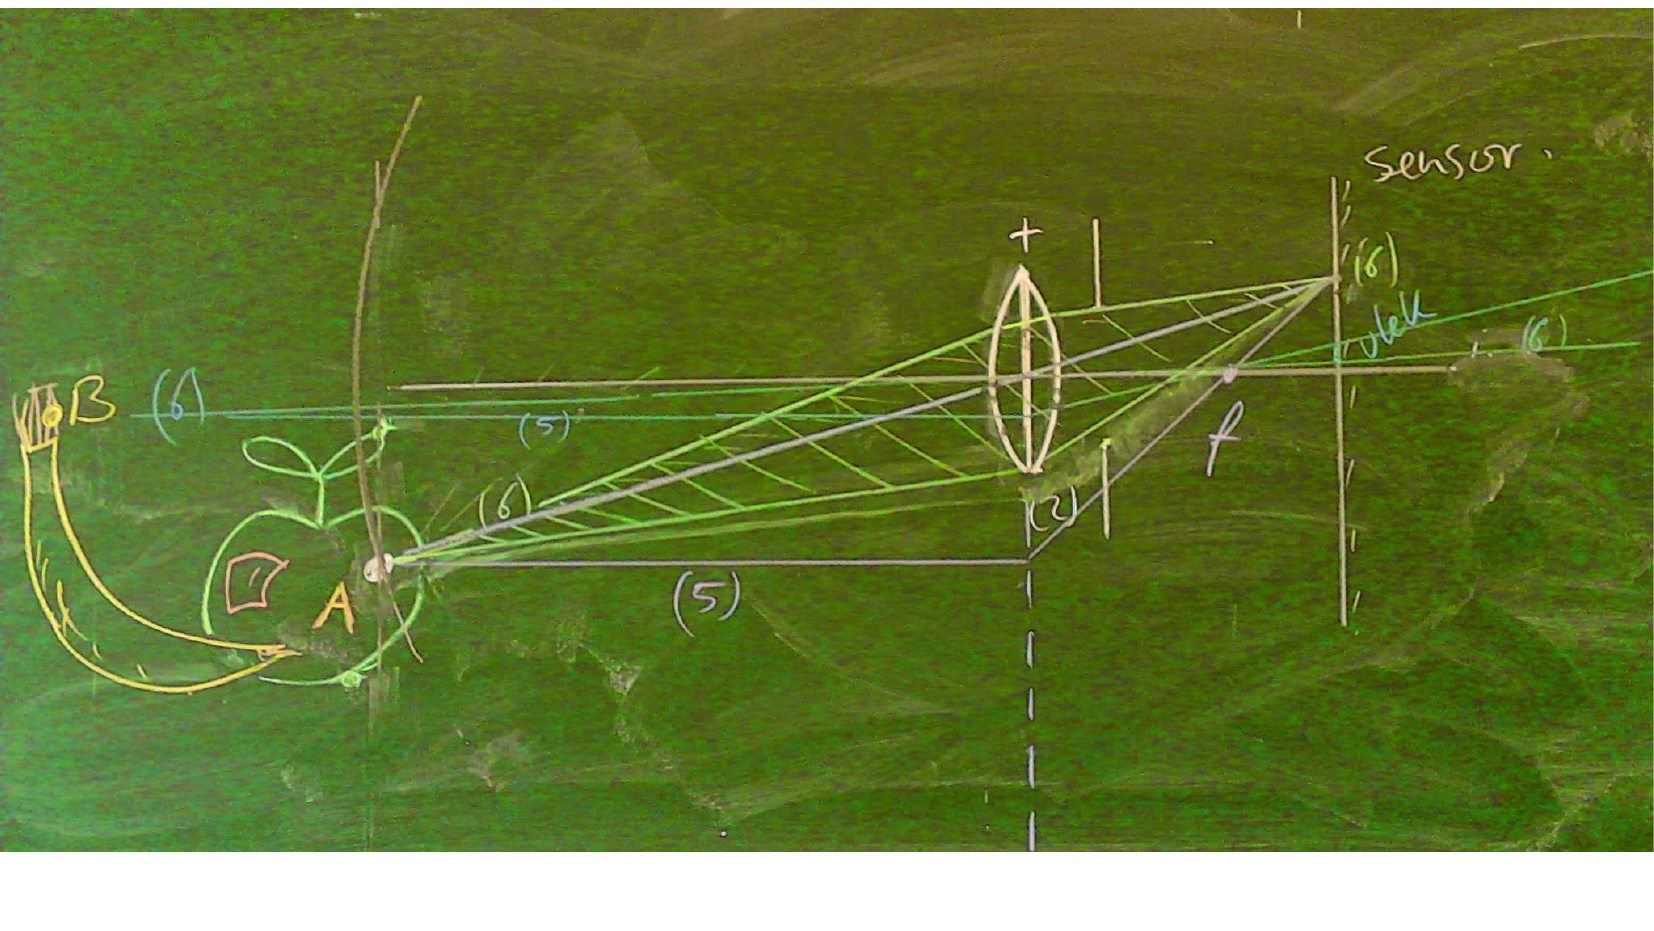

# K1.2 – OPTICA – Beeldvorming
(on)scherp – figuur 17A/17B